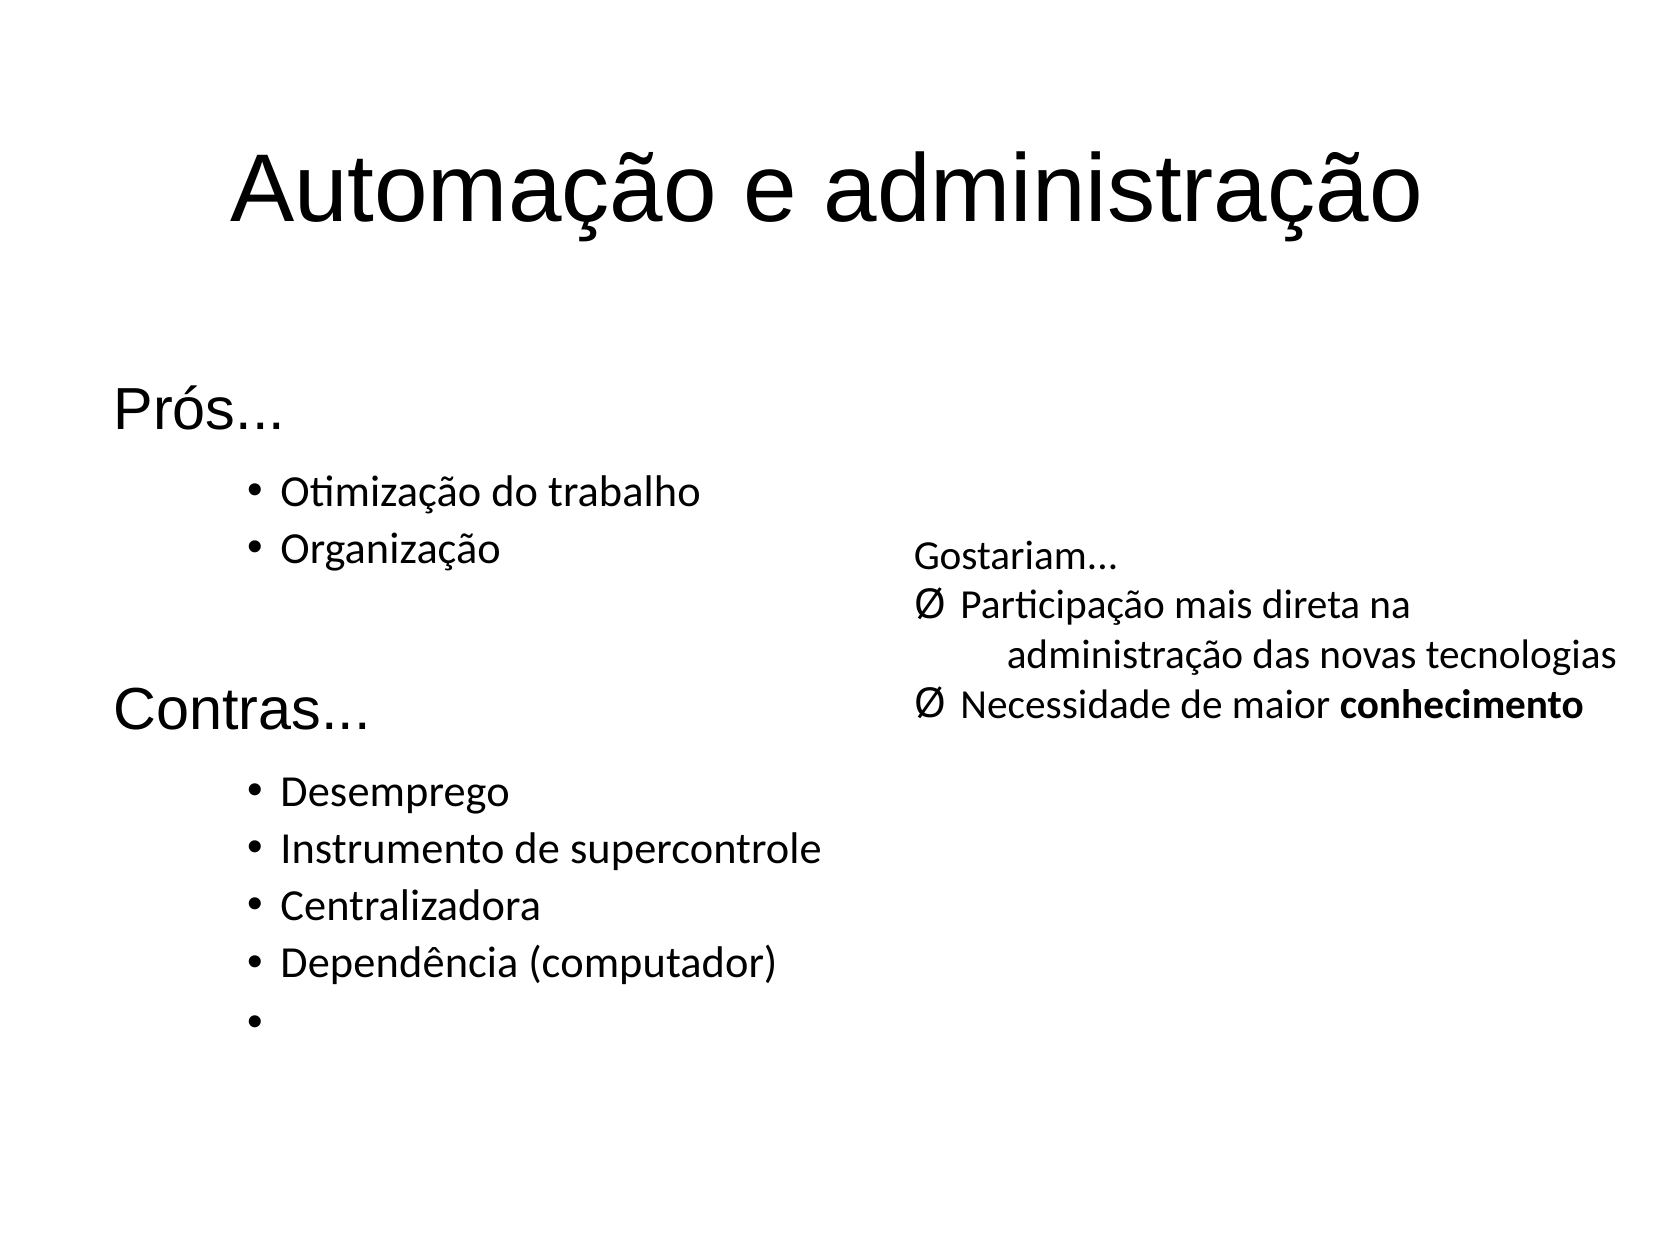

# Automação e administração
Prós...
Otimização do trabalho
Organização
Contras...
Desemprego
Instrumento de supercontrole
Centralizadora
Dependência (computador)
Gostariam...
Participação mais direta na administração das novas tecnologias
Necessidade de maior conhecimento